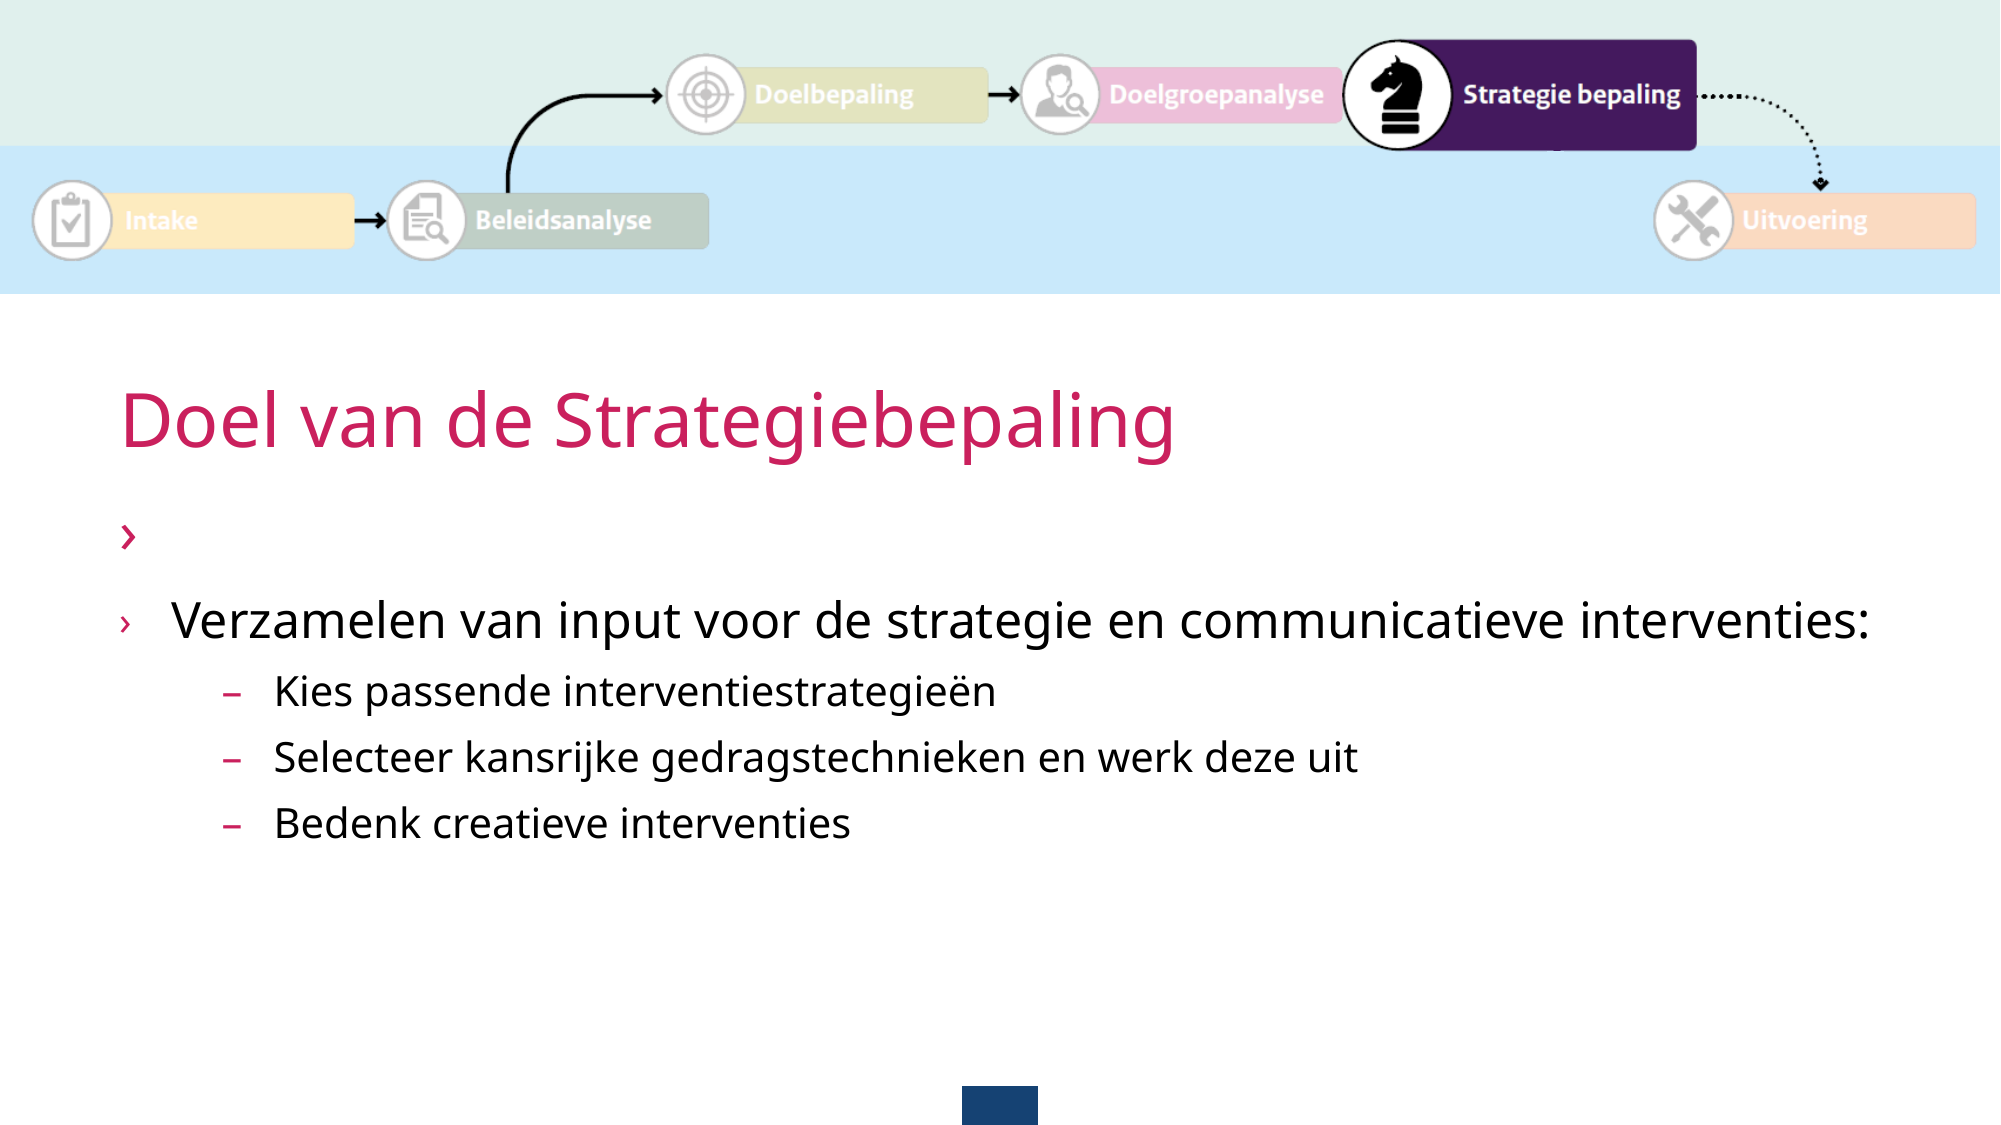

Doel van de Strategiebepaling
Verzamelen van input voor de strategie en communicatieve interventies:
Kies passende interventiestrategieën
Selecteer kansrijke gedragstechnieken en werk deze uit
Bedenk creatieve interventies